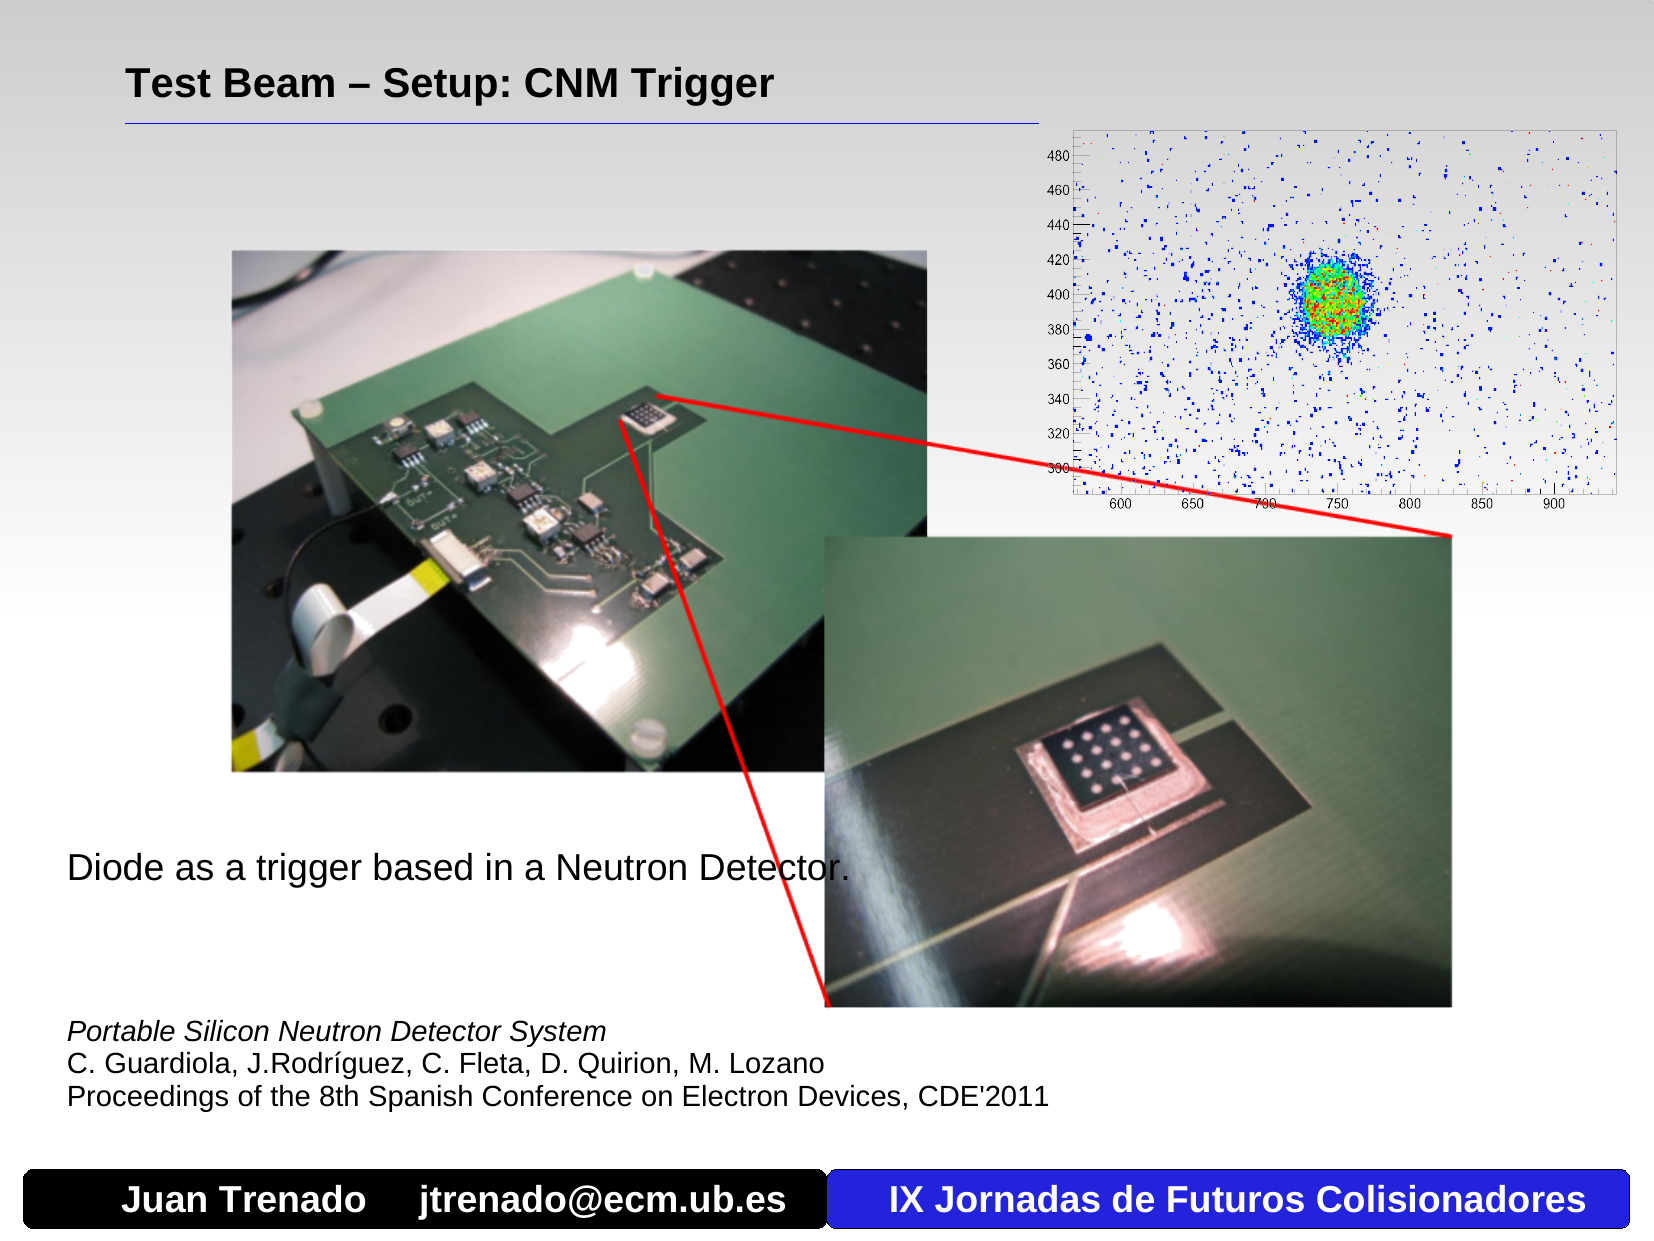

Test Beam – Setup: CNM Trigger
Diode as a trigger based in a Neutron Detector.
Portable Silicon Neutron Detector System
C. Guardiola, J.Rodríguez, C. Fleta, D. Quirion, M. Lozano
Proceedings of the 8th Spanish Conference on Electron Devices, CDE'2011
Juan Trenado jtrenado@ecm.ub.es
IX Jornadas de Futuros Colisionadores